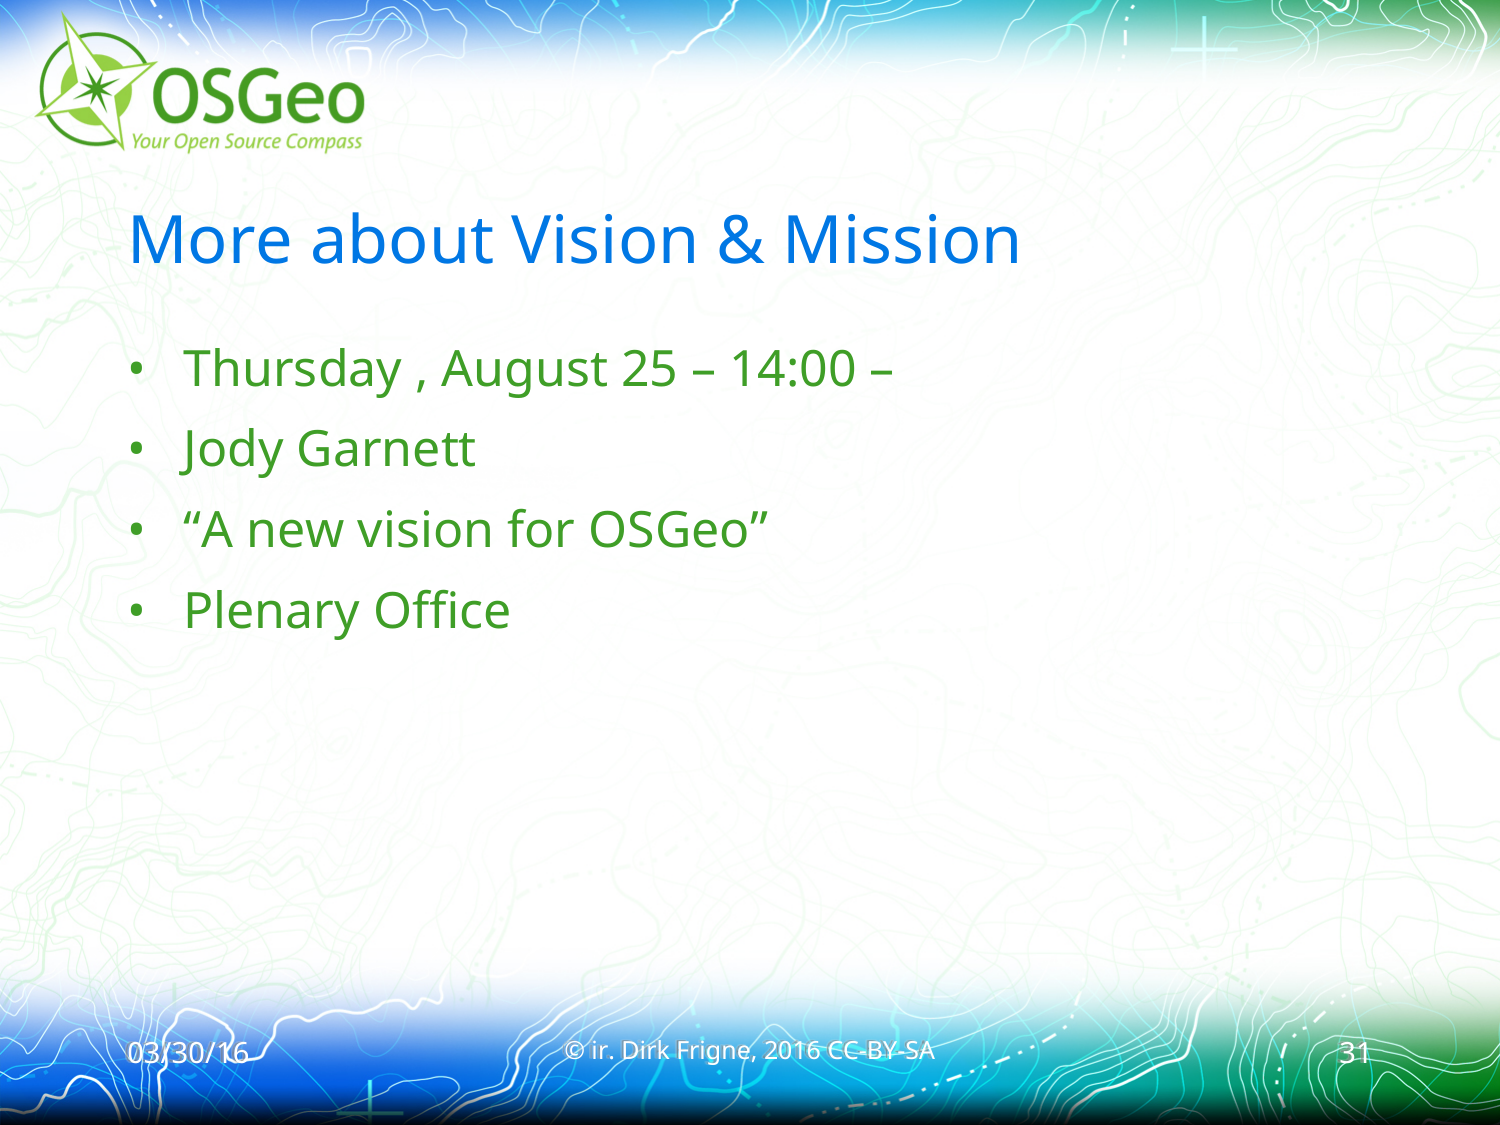

# More about Vision & Mission
Thursday , August 25 – 14:00 –
Jody Garnett
“A new vision for OSGeo”
Plenary Office
03/30/16
© ir. Dirk Frigne, 2016 CC-BY-SA
31